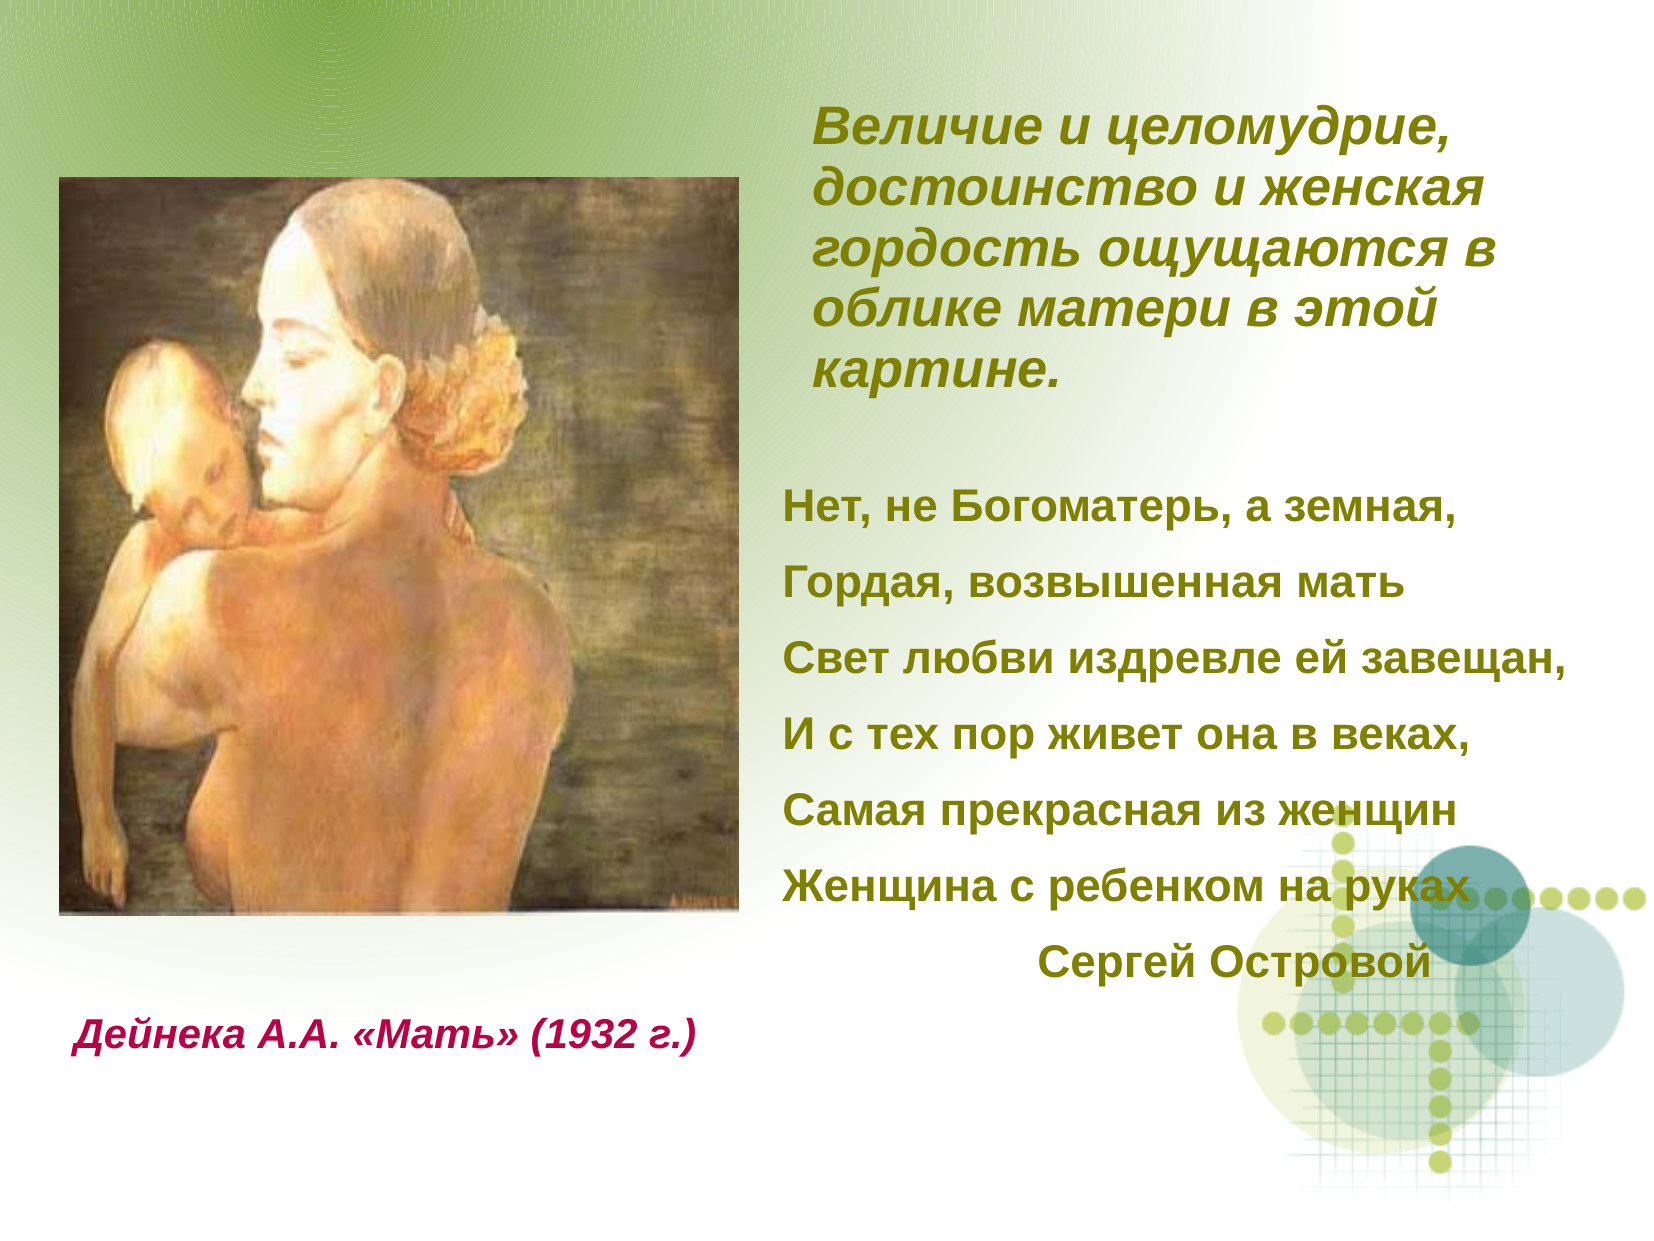

Величие и целомудрие, достоинство и женская
гордость ощущаются в облике матери в этой картине.
Нет, не Богоматерь, а земная,
Гордая, возвышенная мать
Свет любви издревле ей завещан,
И с тех пор живет она в веках,
Самая прекрасная из женщин
Женщина с ребенком на руках
 Сергей Островой
Дейнека А.А. «Мать» (1932 г.)